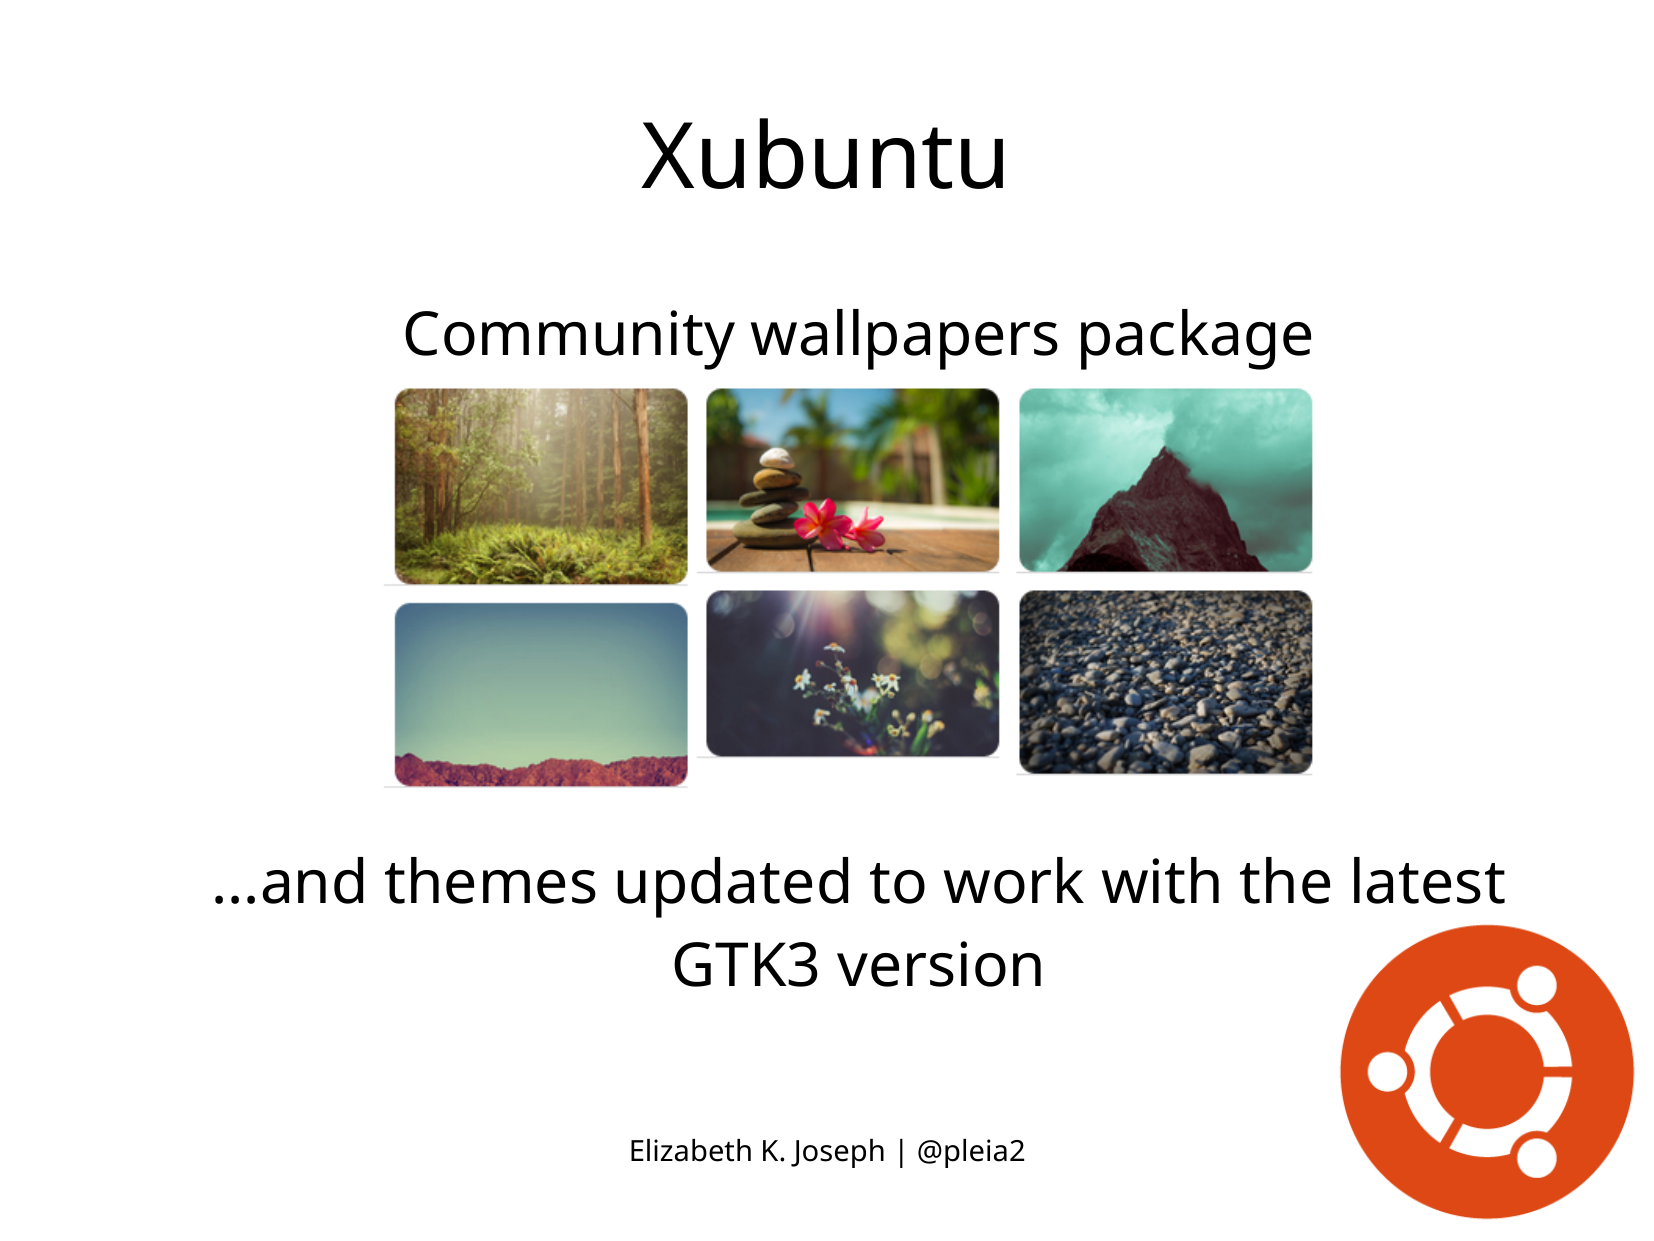

# Xubuntu
Community wallpapers package
...and themes updated to work with the latest GTK3 version
Elizabeth K. Joseph | @pleia2